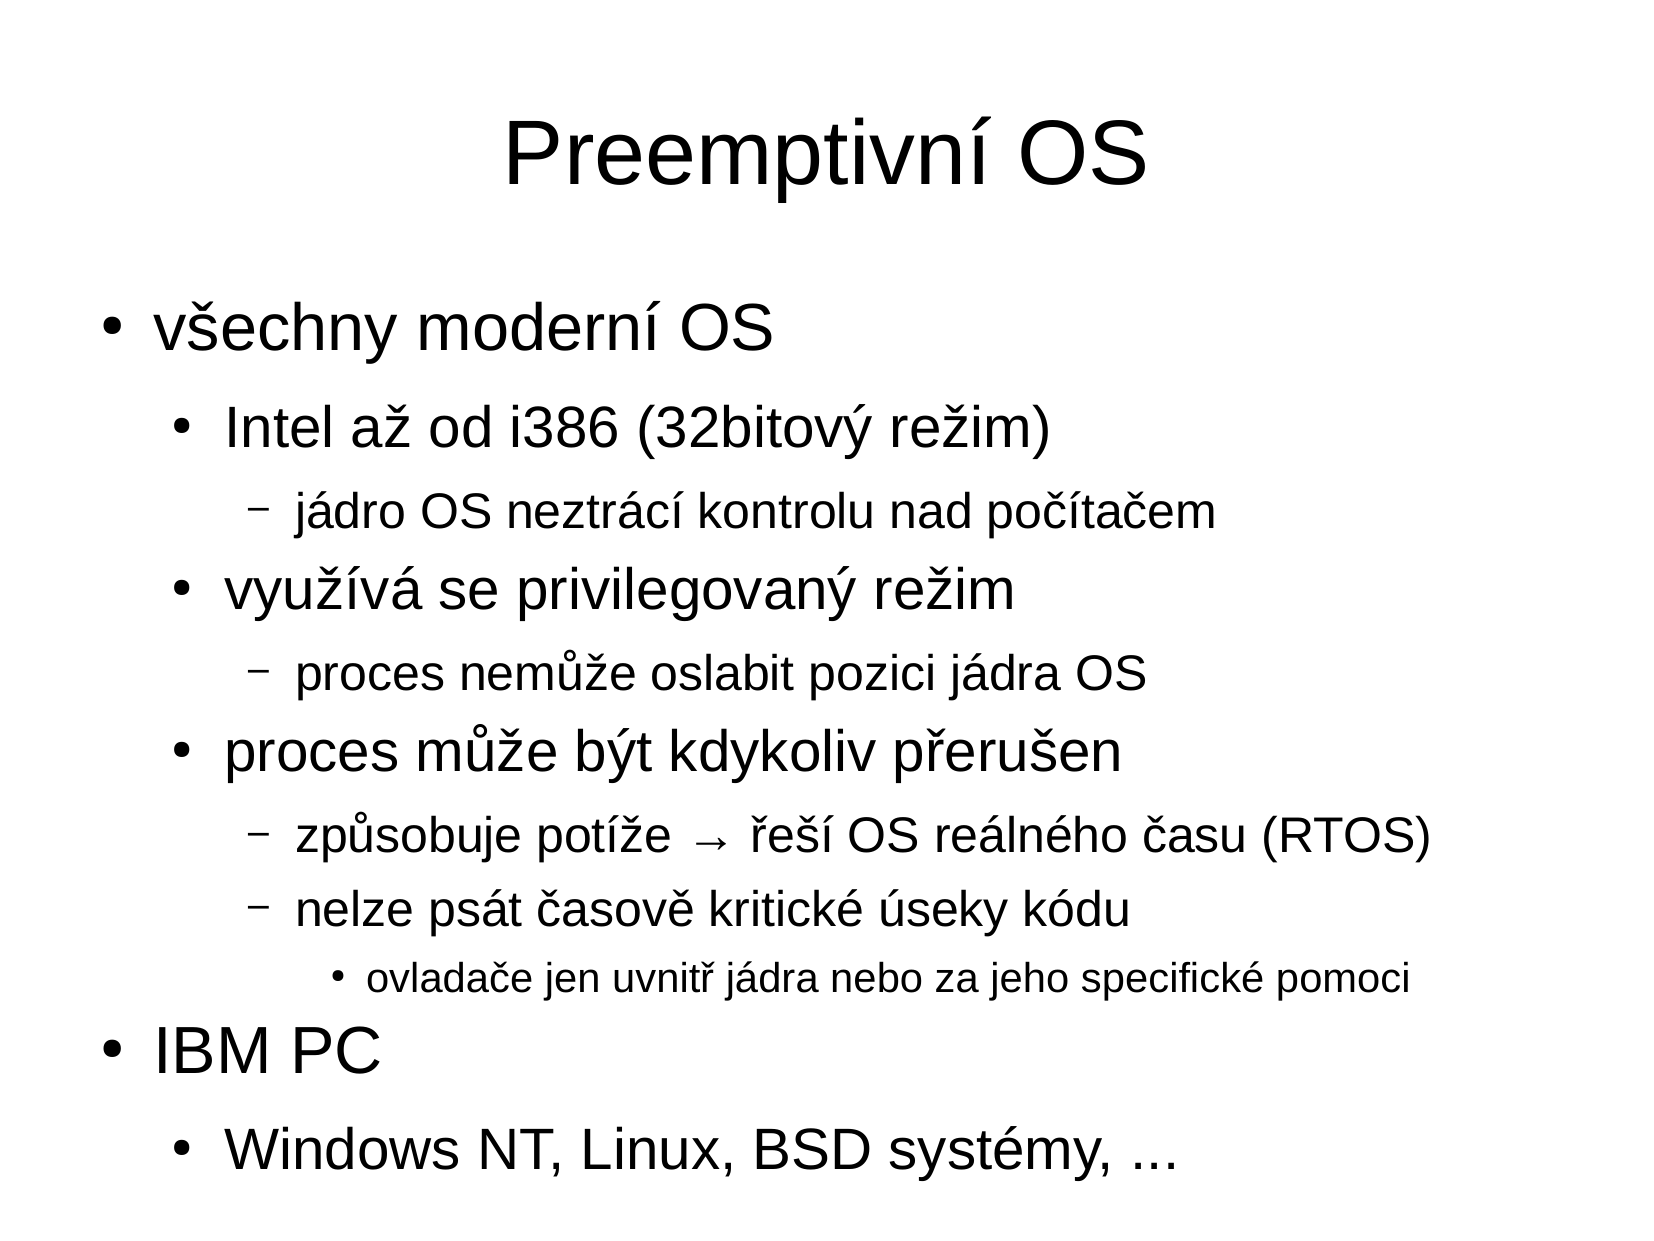

# Preemptivní OS
všechny moderní OS
Intel až od i386 (32bitový režim)
jádro OS neztrácí kontrolu nad počítačem
využívá se privilegovaný režim
proces nemůže oslabit pozici jádra OS
proces může být kdykoliv přerušen
způsobuje potíže → řeší OS reálného času (RTOS)
nelze psát časově kritické úseky kódu
ovladače jen uvnitř jádra nebo za jeho specifické pomoci
IBM PC
Windows NT, Linux, BSD systémy, ...